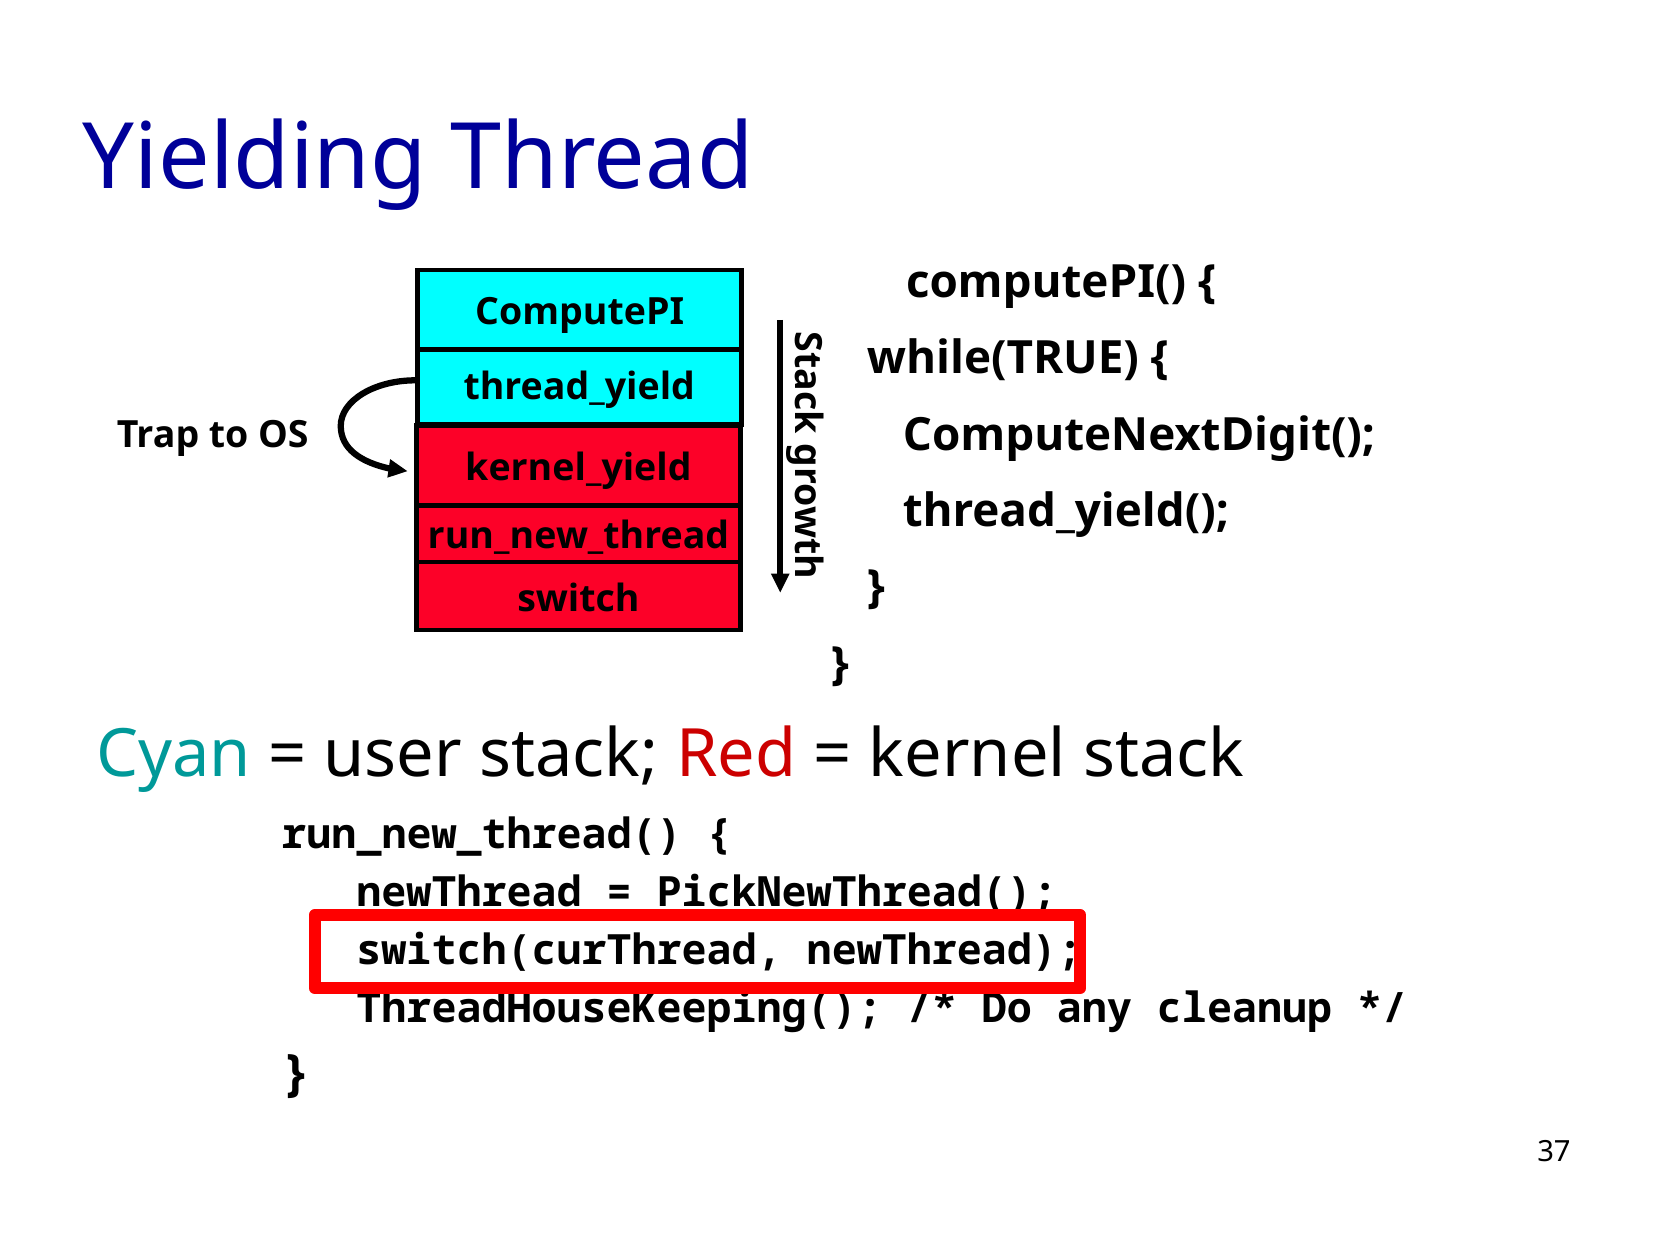

# Yielding Thread
		computePI() {
 while(TRUE) {
 ComputeNextDigit();
 thread_yield();
 }
 }
ComputePI
Stack growth
thread_yield
Trap to OS
kernel_yield
run_new_thread
switch
Cyan = user stack; Red = kernel stack
		run_new_thread() {
		 newThread = PickNewThread();
		 switch(curThread, newThread);
		 ThreadHouseKeeping(); /* Do any cleanup */
		}
37